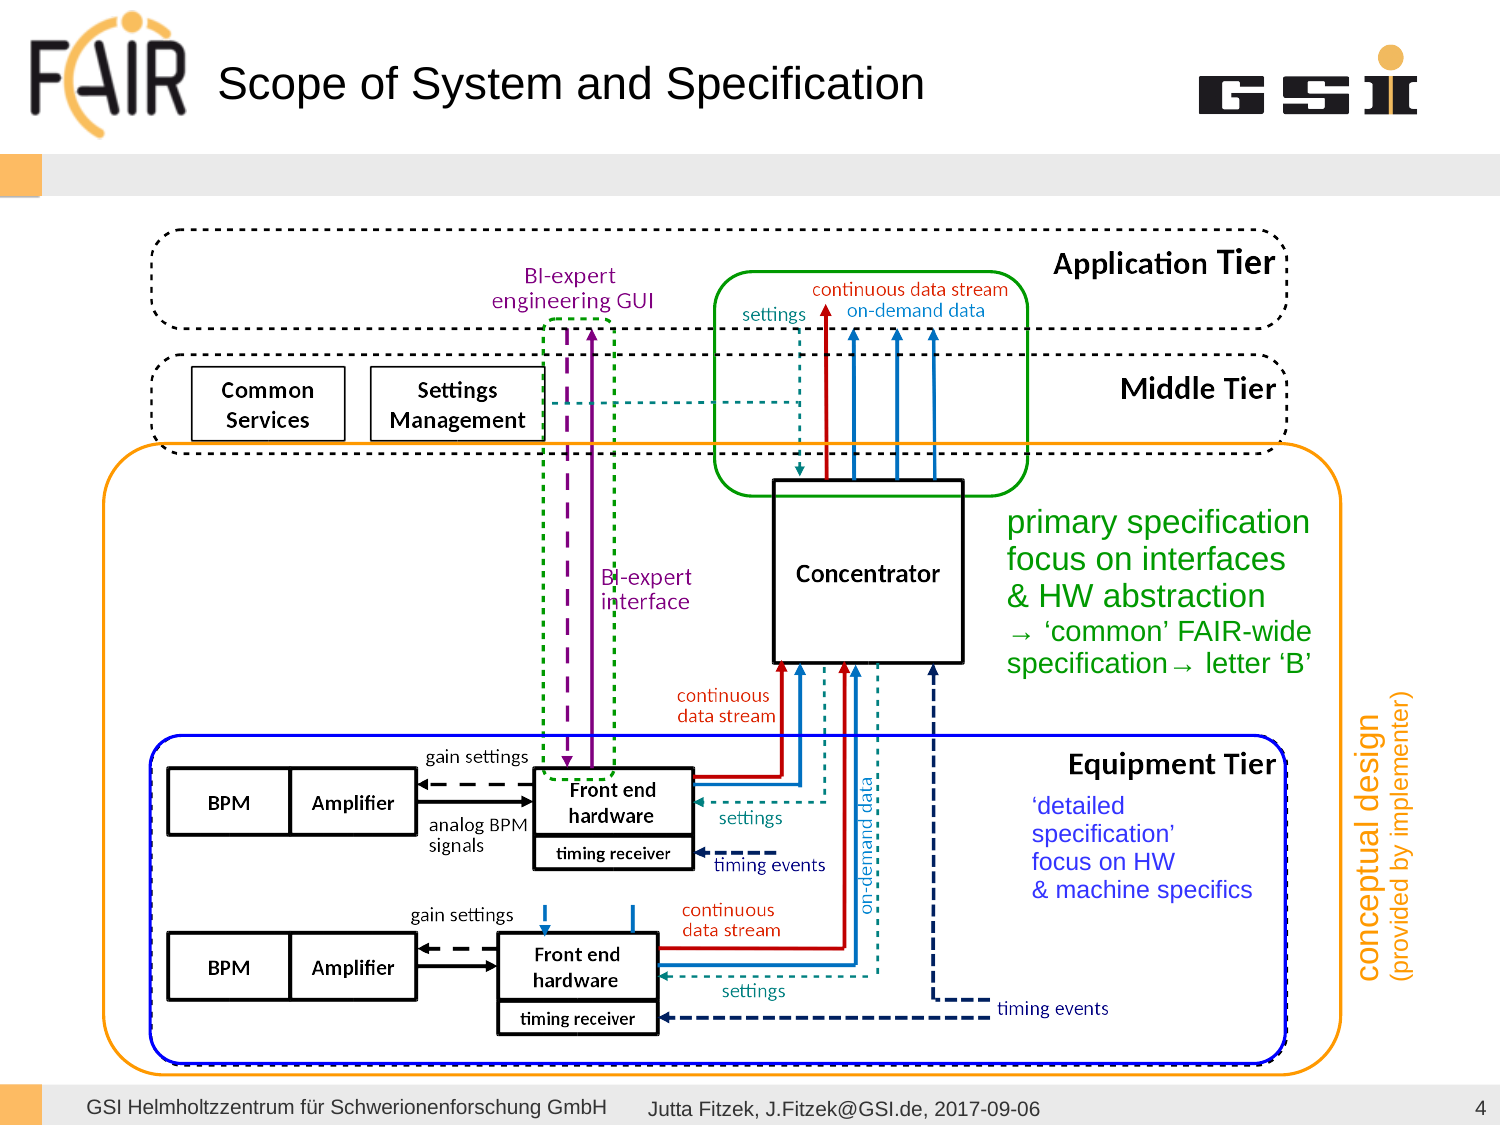

# Scope of System and Specification
primary specification
focus on interfaces
& HW abstraction
→ ‘common’ FAIR-wide
specification→ letter ‘B’
conceptual design
(provided by implementer)
‘detailed specification’
focus on HW
& machine specifics